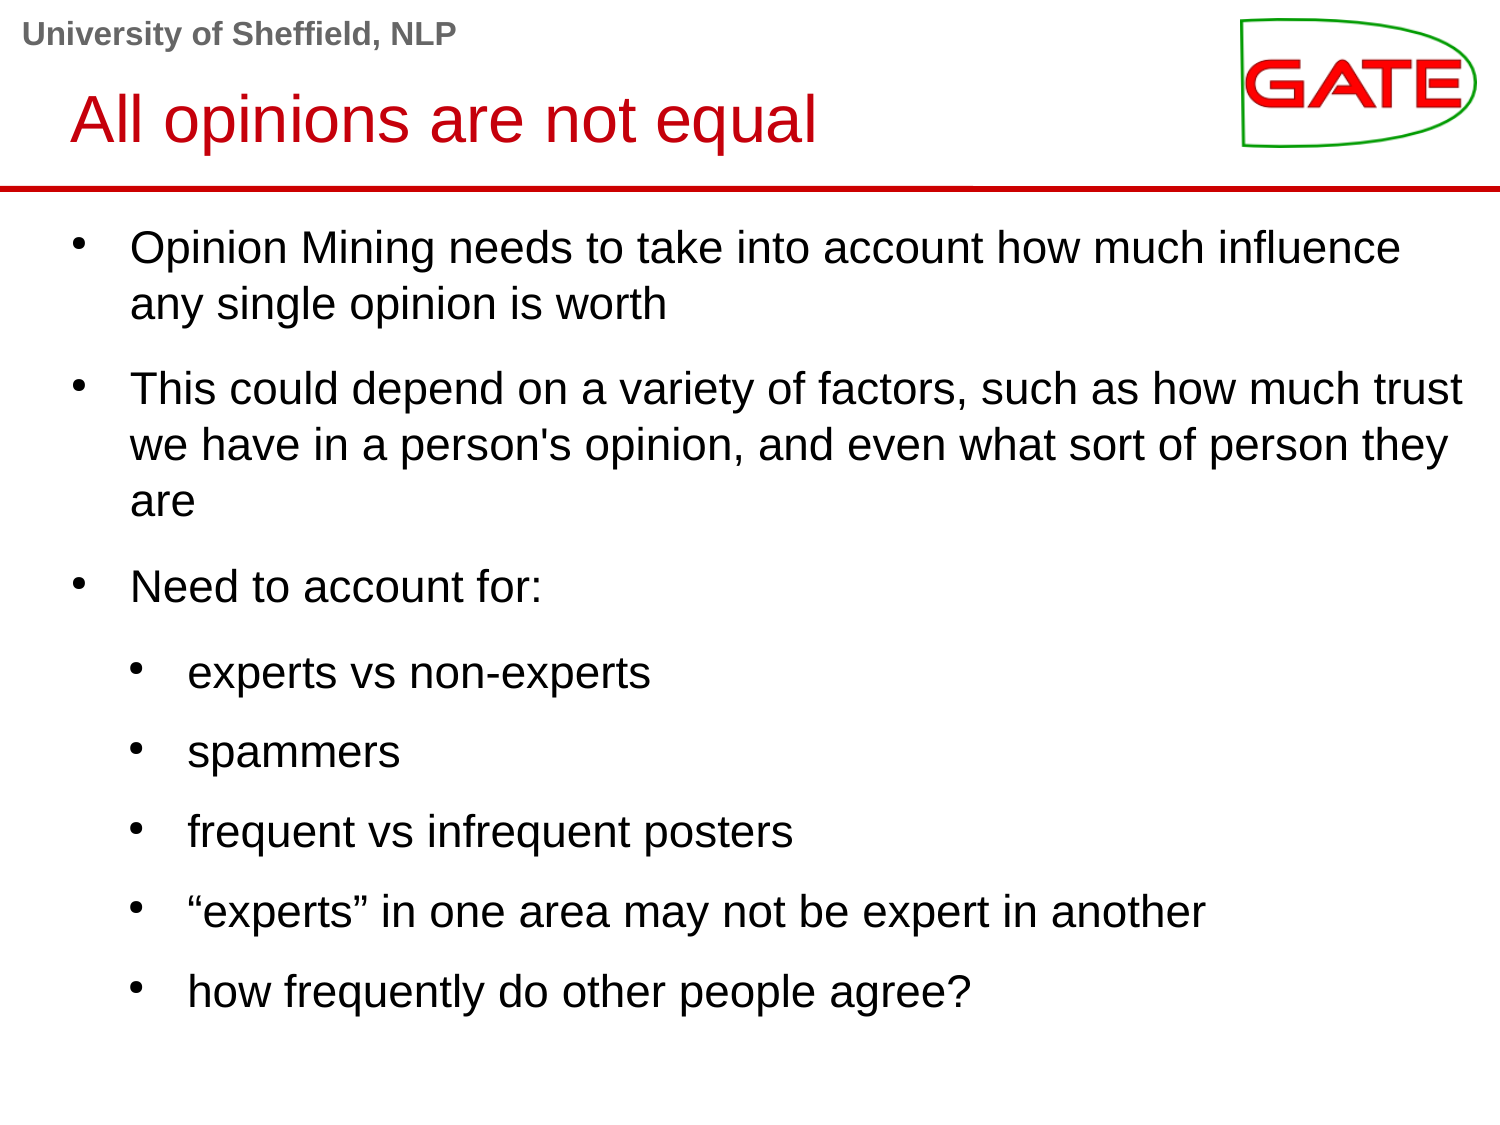

# All opinions are not equal
Opinion Mining needs to take into account how much influence any single opinion is worth
This could depend on a variety of factors, such as how much trust we have in a person's opinion, and even what sort of person they are
Need to account for:
experts vs non-experts
spammers
frequent vs infrequent posters
“experts” in one area may not be expert in another
how frequently do other people agree?